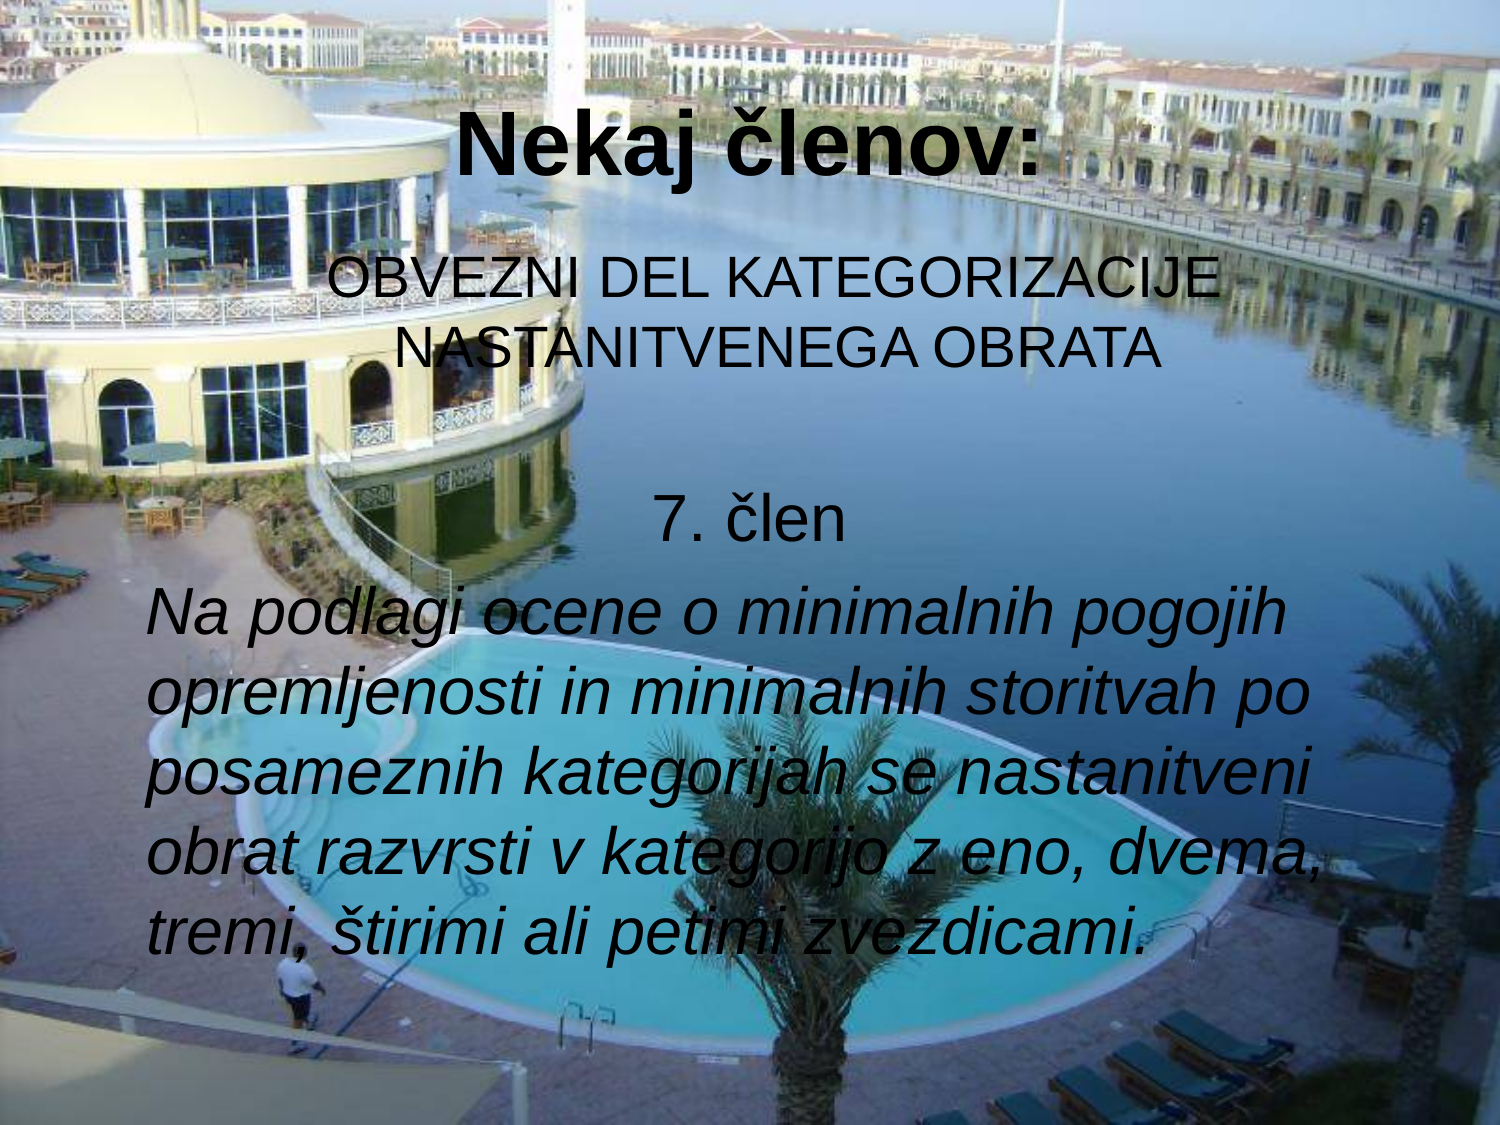

# Nekaj členov:
 OBVEZNI DEL KATEGORIZACIJE NASTANITVENEGA OBRATA
7. člen
 Na podlagi ocene o minimalnih pogojih opremljenosti in minimalnih storitvah po posameznih kategorijah se nastanitveni obrat razvrsti v kategorijo z eno, dvema, tremi, štirimi ali petimi zvezdicami.